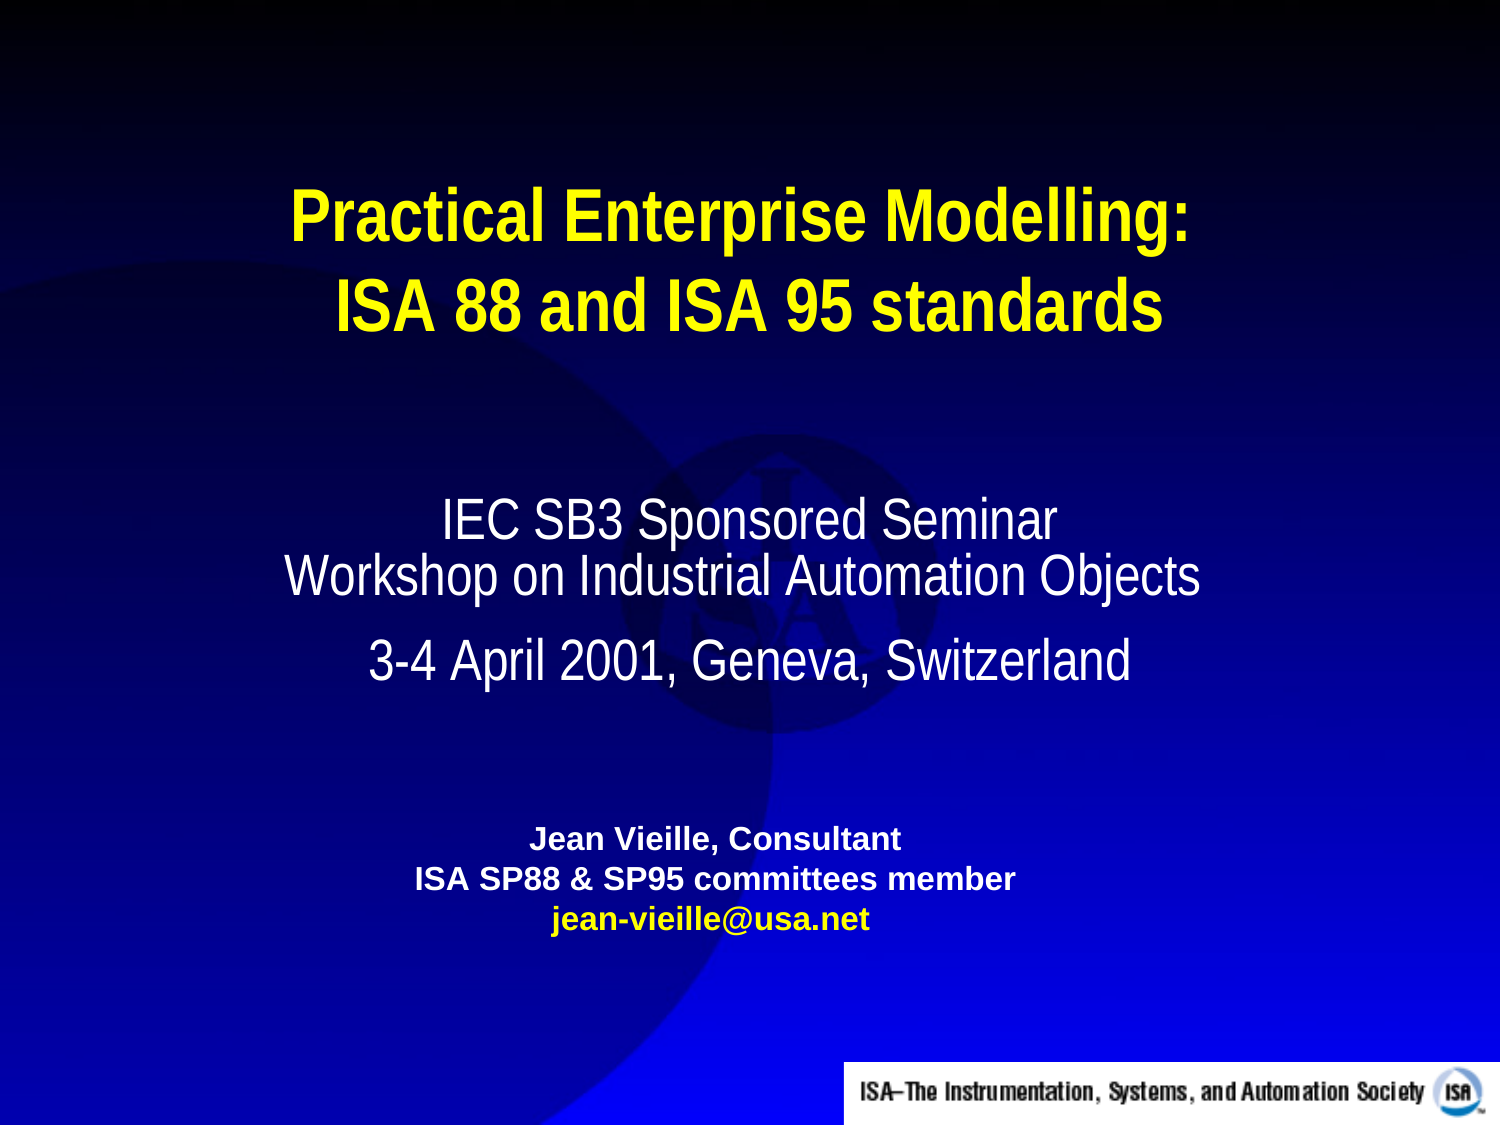

# Practical Enterprise Modelling: ISA 88 and ISA 95 standards
IEC SB3 Sponsored Seminar
Workshop on Industrial Automation Objects
3-4 April 2001, Geneva, Switzerland
Jean Vieille, Consultant
ISA SP88 & SP95 committees member
jean-vieille@usa.net